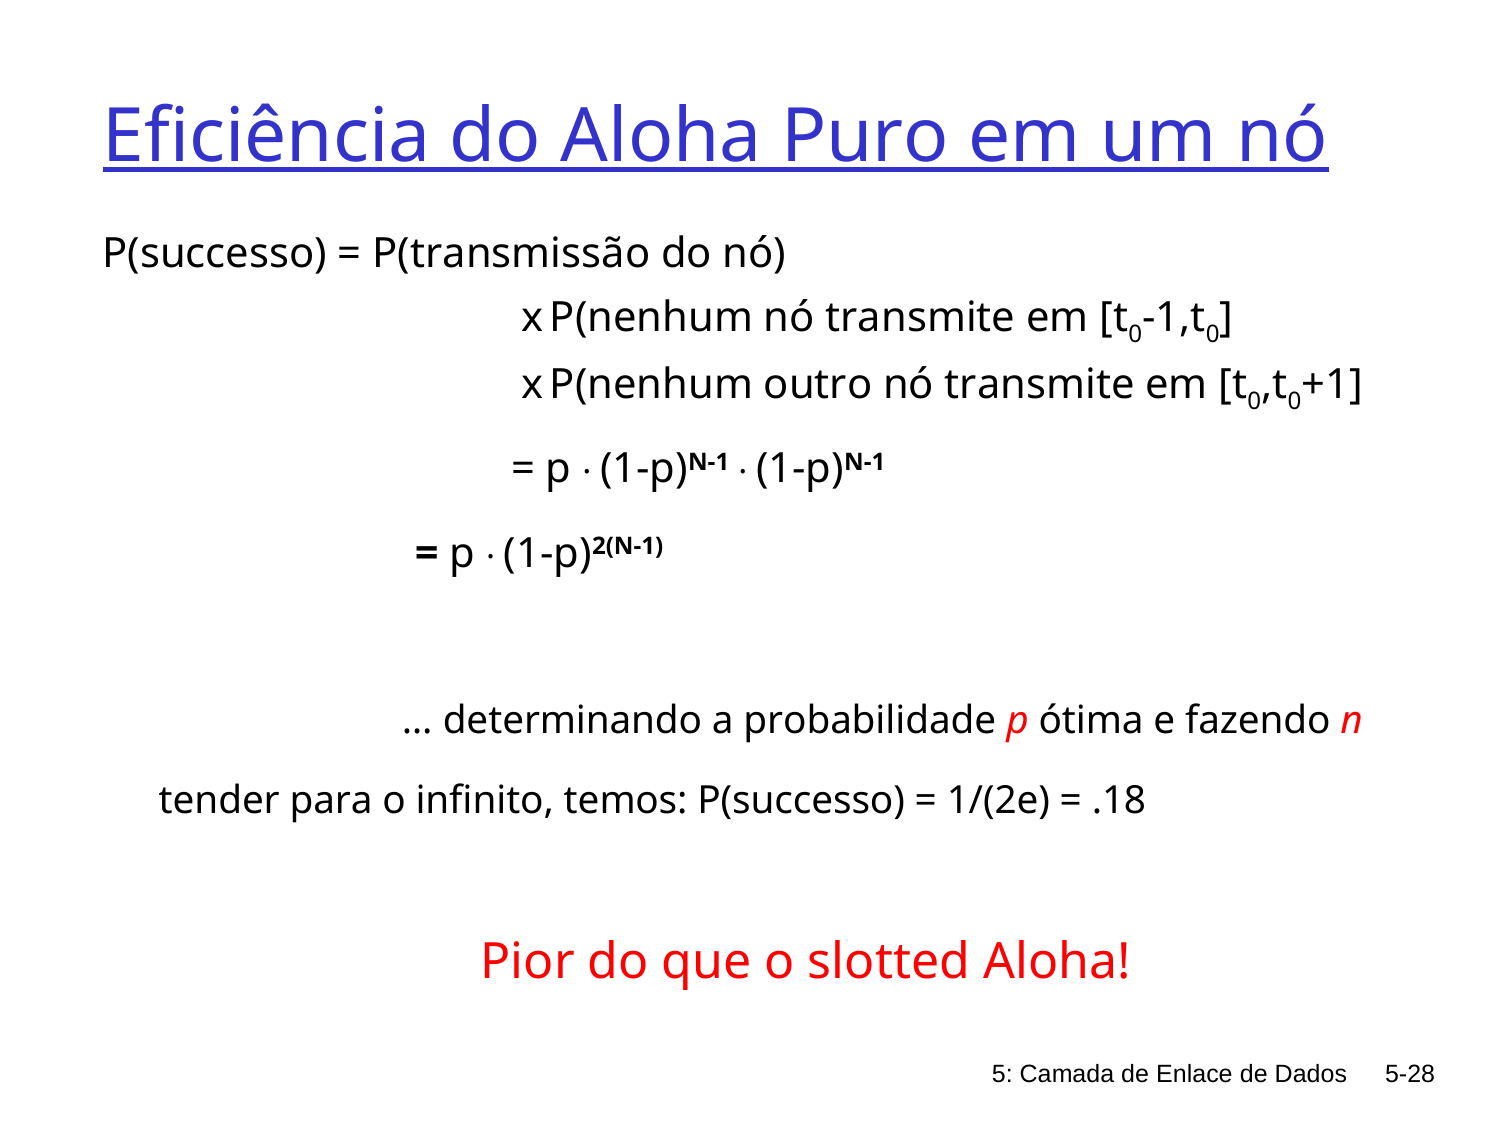

# Eficiência do Aloha Puro em um nó
P(successo) = P(transmissão do nó)
 x P(nenhum nó transmite em [t0-1,t0]
 x P(nenhum outro nó transmite em [t0,t0+1]
 = p . (1-p)N-1 . (1-p)N-1
 	 = p . (1-p)2(N-1)
 … determinando a probabilidade p ótima e fazendo n tender para o infinito, temos: P(successo) = 1/(2e) = .18
Pior do que o slotted Aloha!
5: Camada de Enlace de Dados